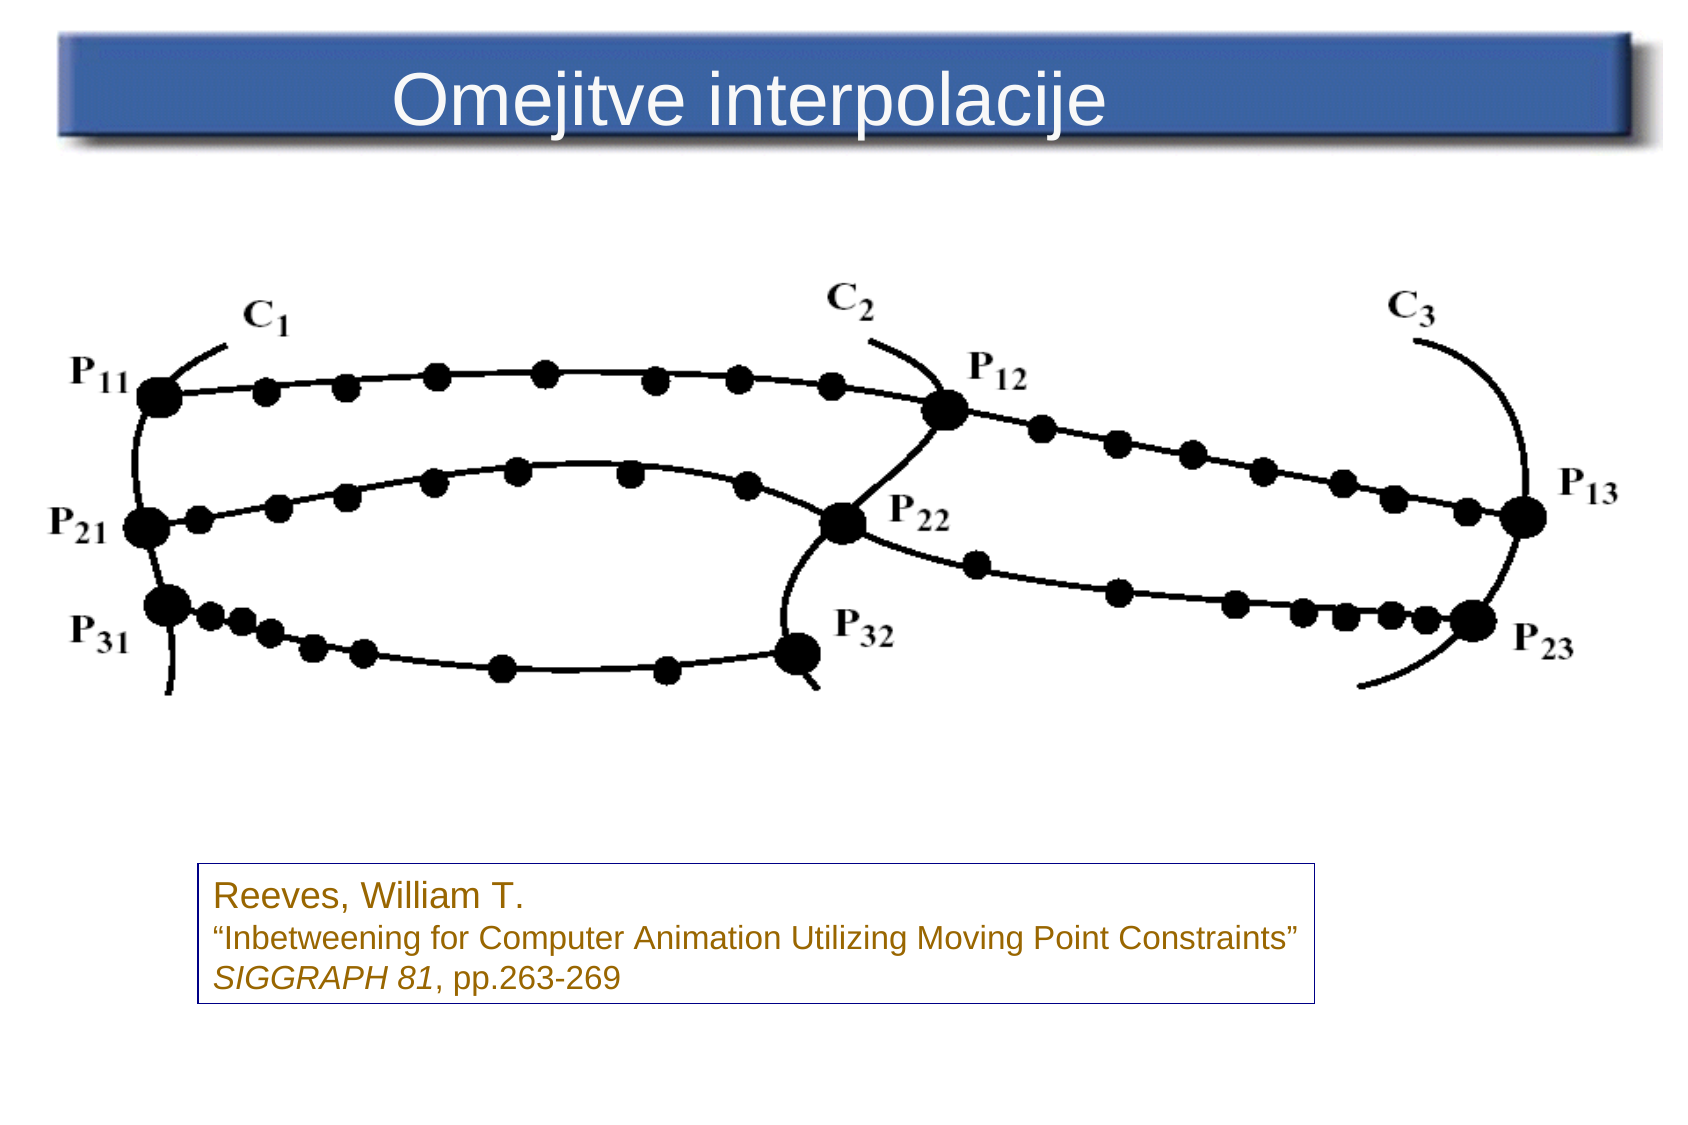

Omejitve interpolacije
Reeves, William T.
“Inbetweening for Computer Animation Utilizing Moving Point Constraints”
SIGGRAPH 81, pp.263-269